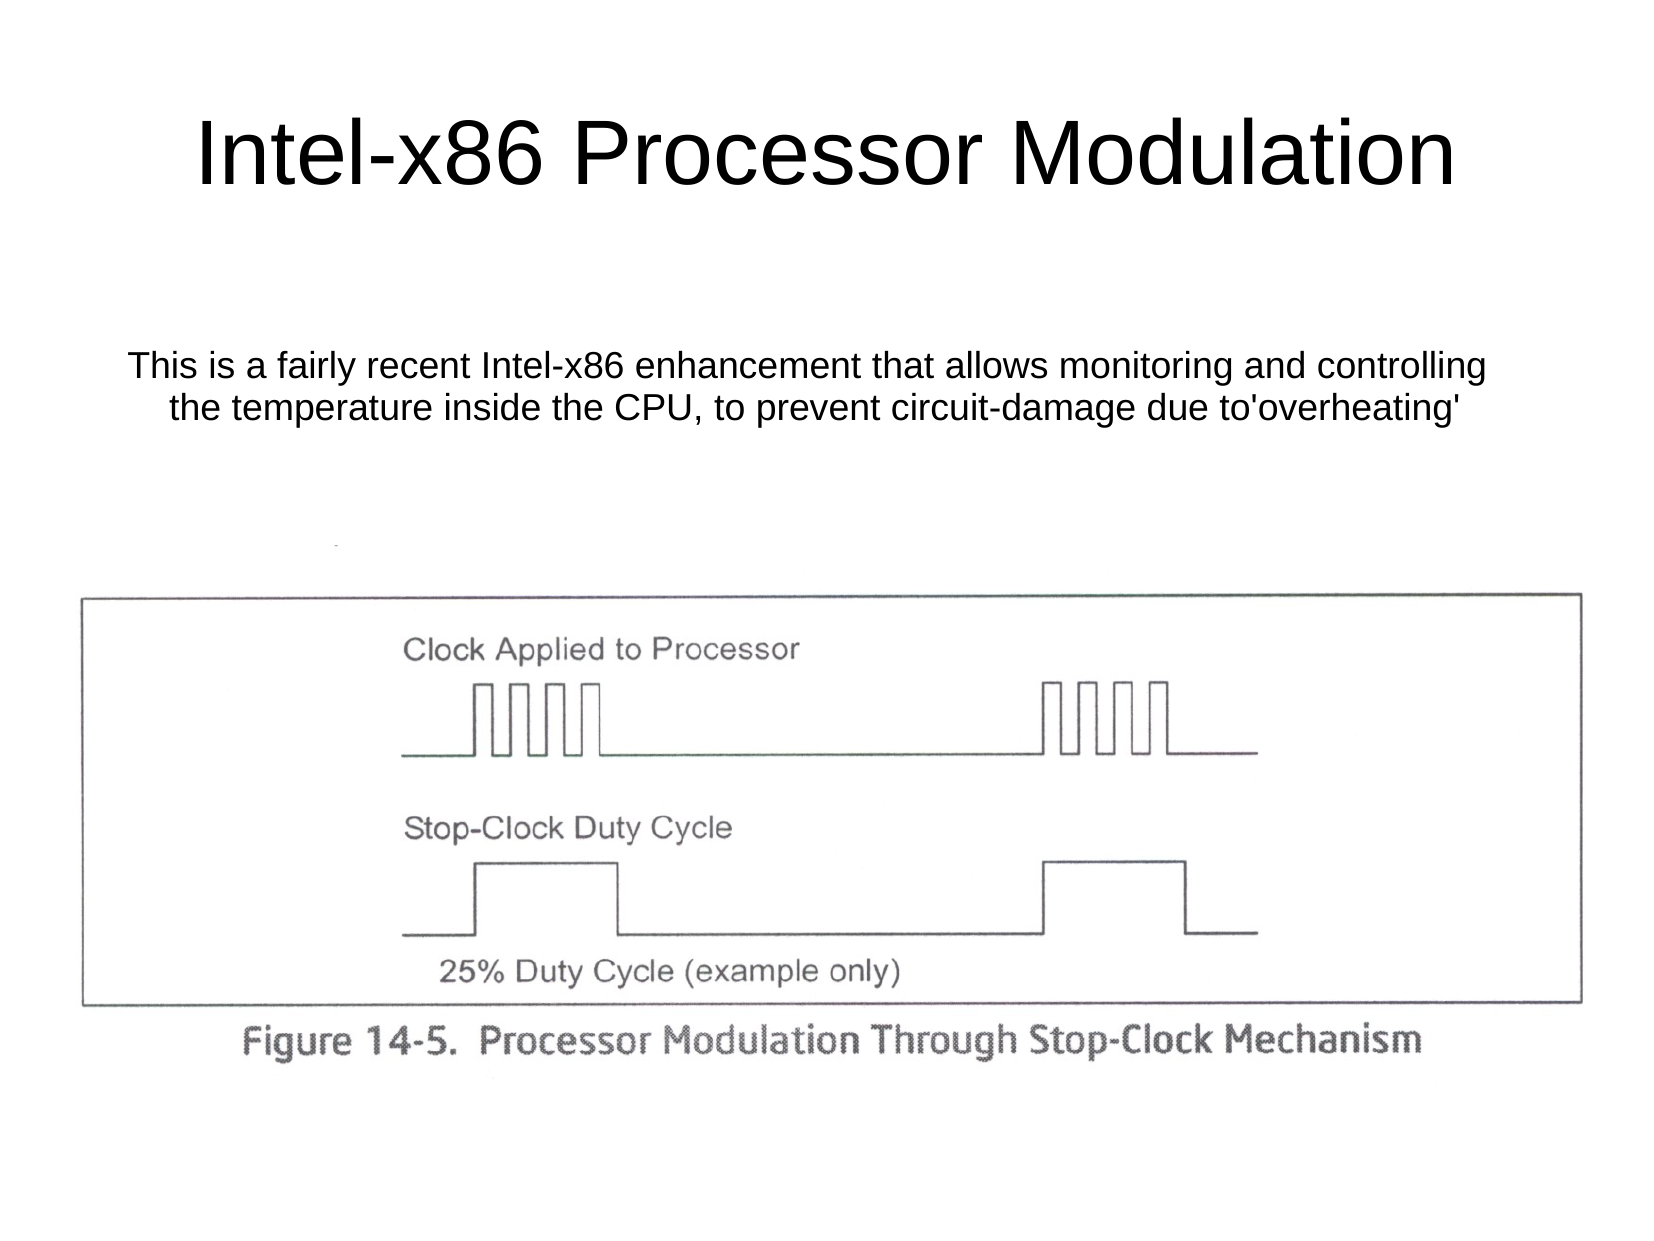

# Intel-x86 Processor Modulation
This is a fairly recent Intel-x86 enhancement that allows monitoring and controlling
 the temperature inside the CPU, to prevent circuit-damage due to'overheating'